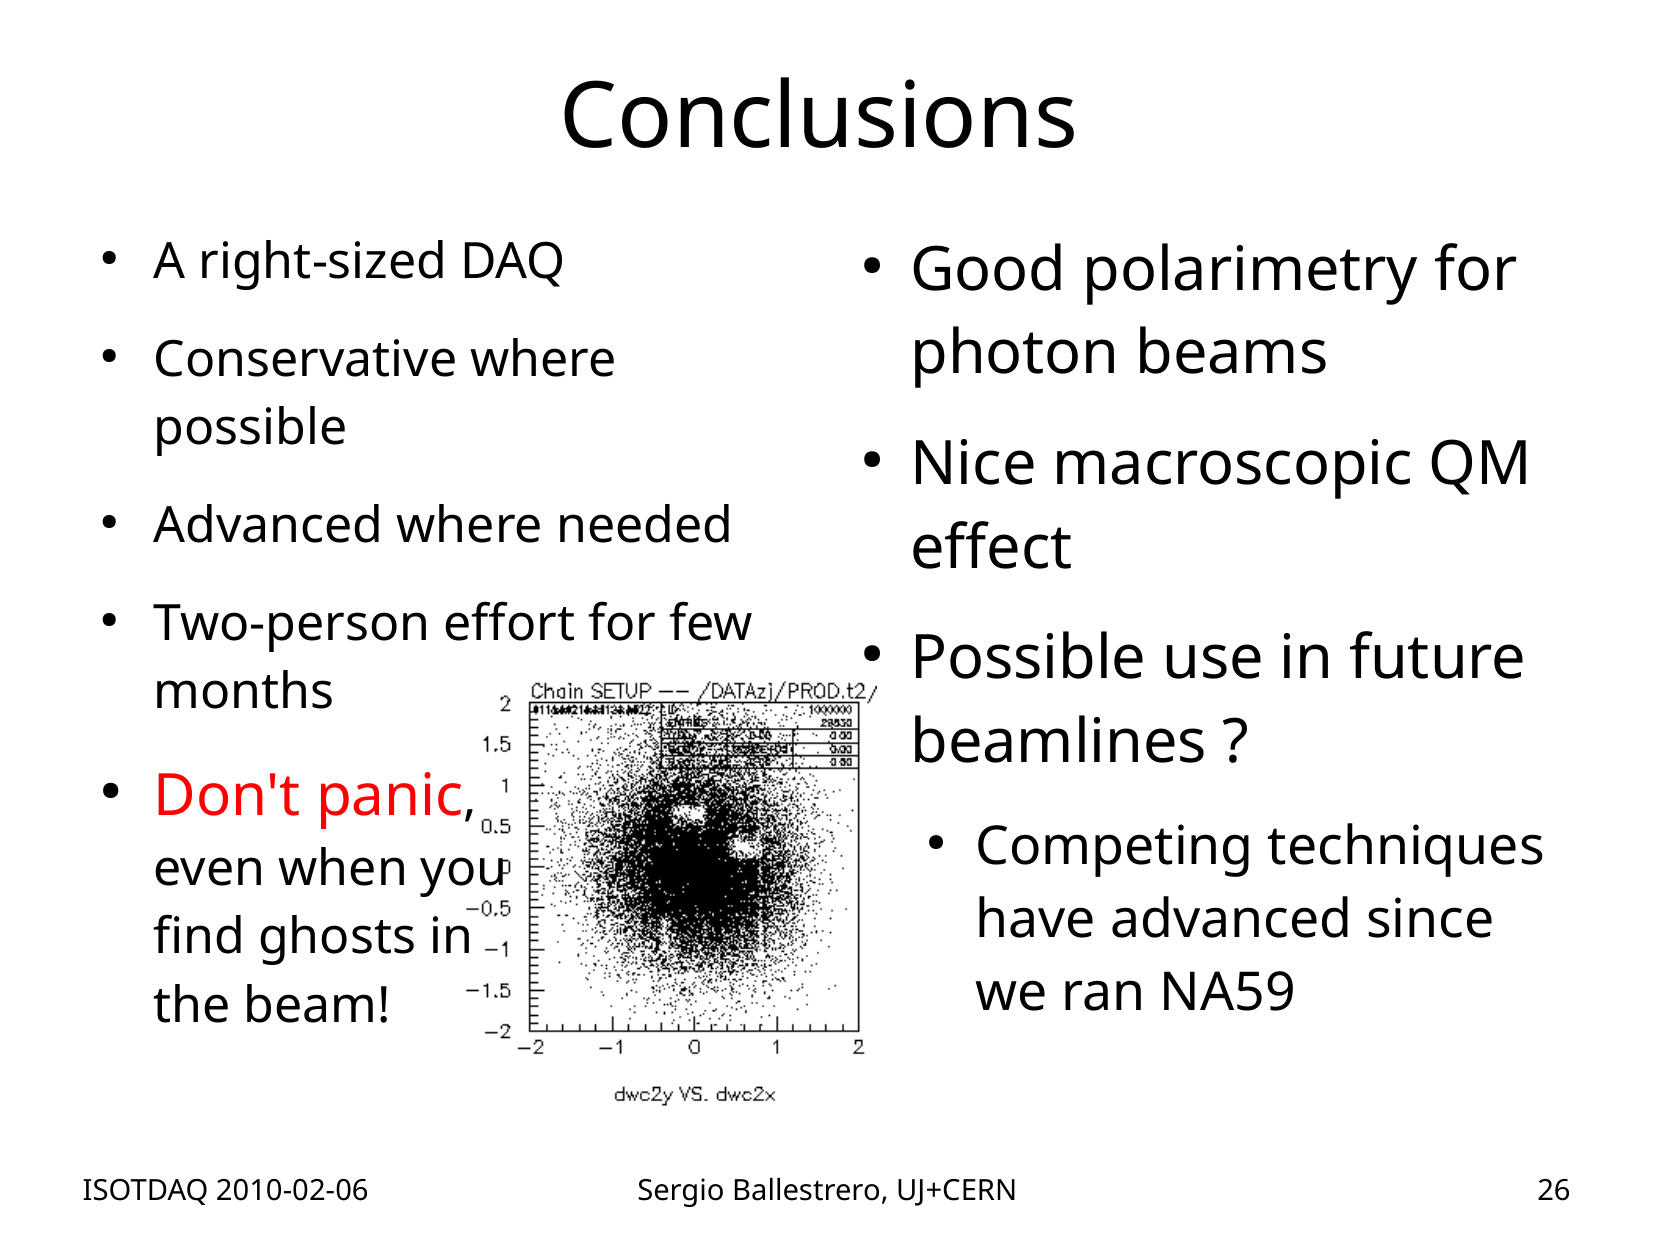

# Conclusions
A right-sized DAQ
Conservative where possible
Advanced where needed
Two-person effort for few months
Don't panic,
even when you
find ghosts in
the beam!
Good polarimetry for photon beams
Nice macroscopic QM effect
Possible use in future beamlines ?
Competing techniques have advanced since we ran NA59
ISOTDAQ - Ankara 2010-02-05
26